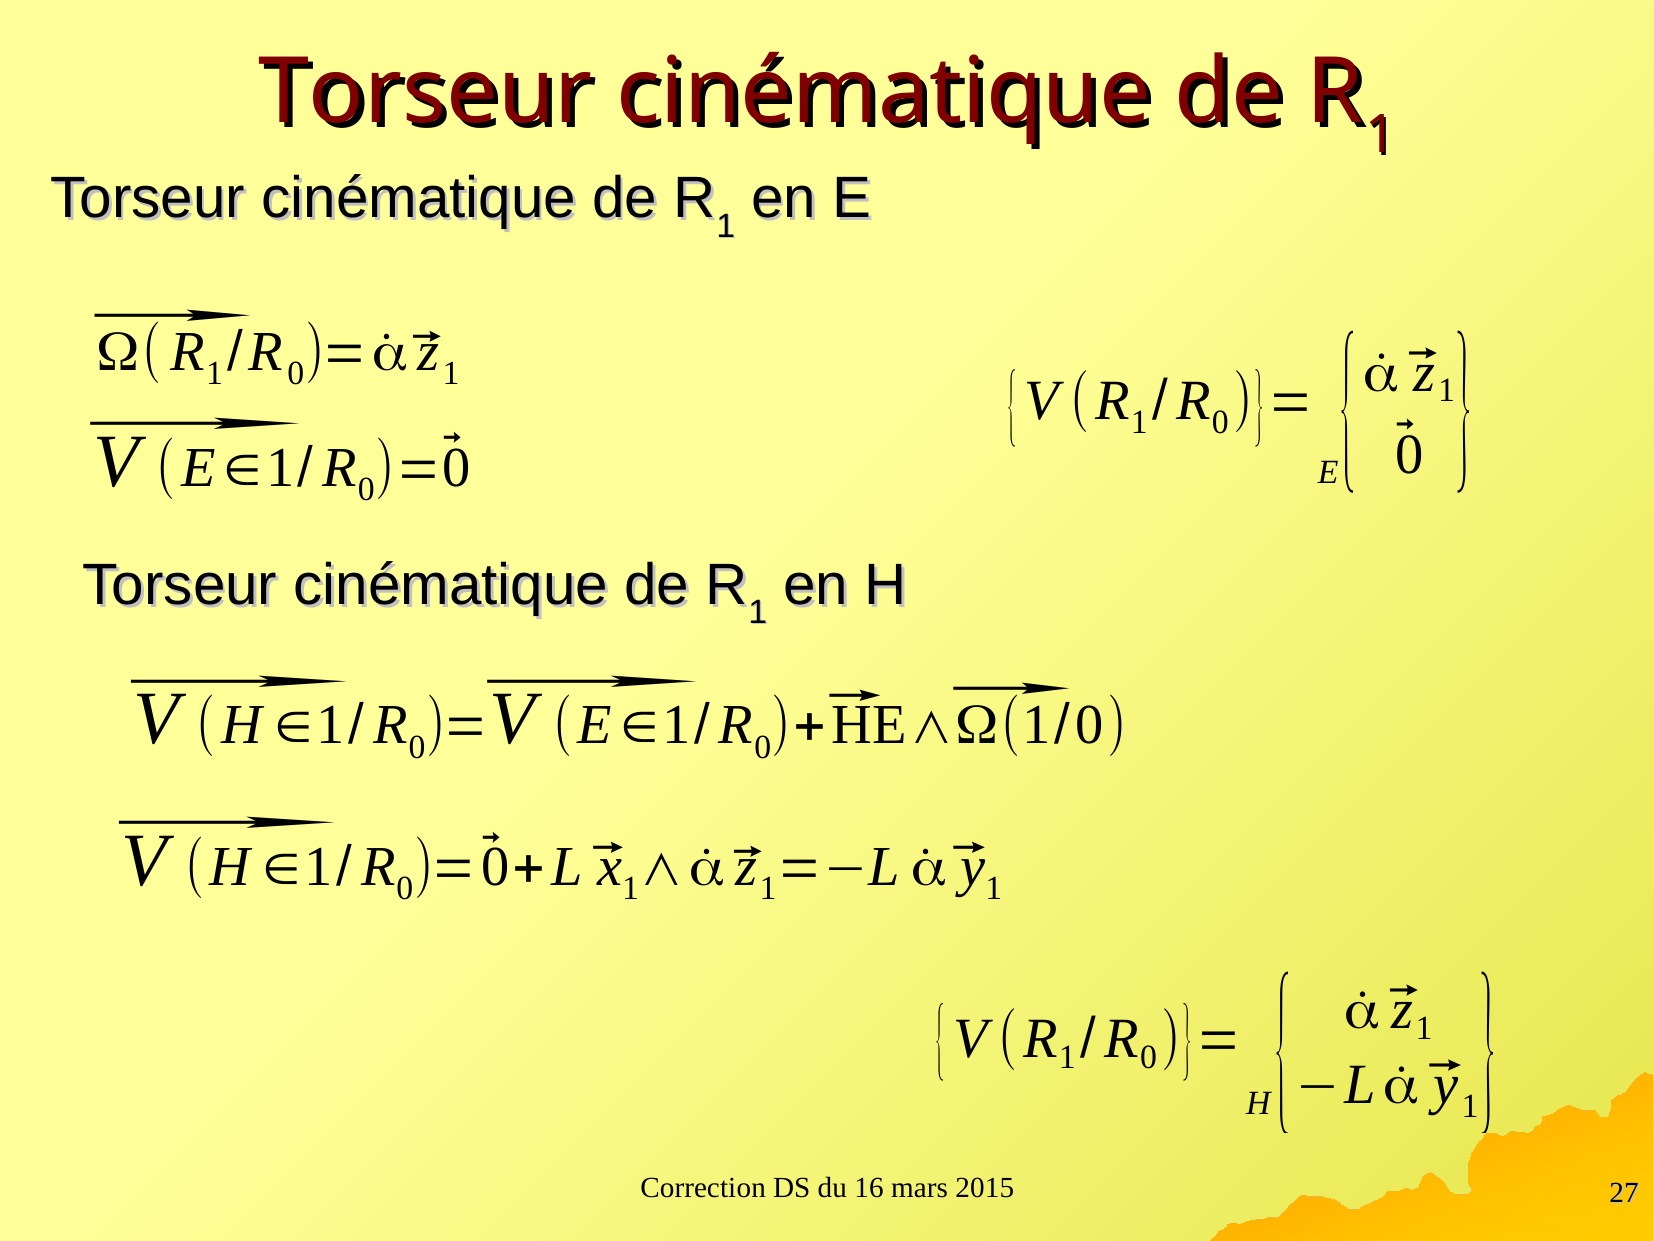

# Torseur cinématique de R1
Torseur cinématique de R1 en E
Torseur cinématique de R1 en H
Correction DS du 16 mars 2015